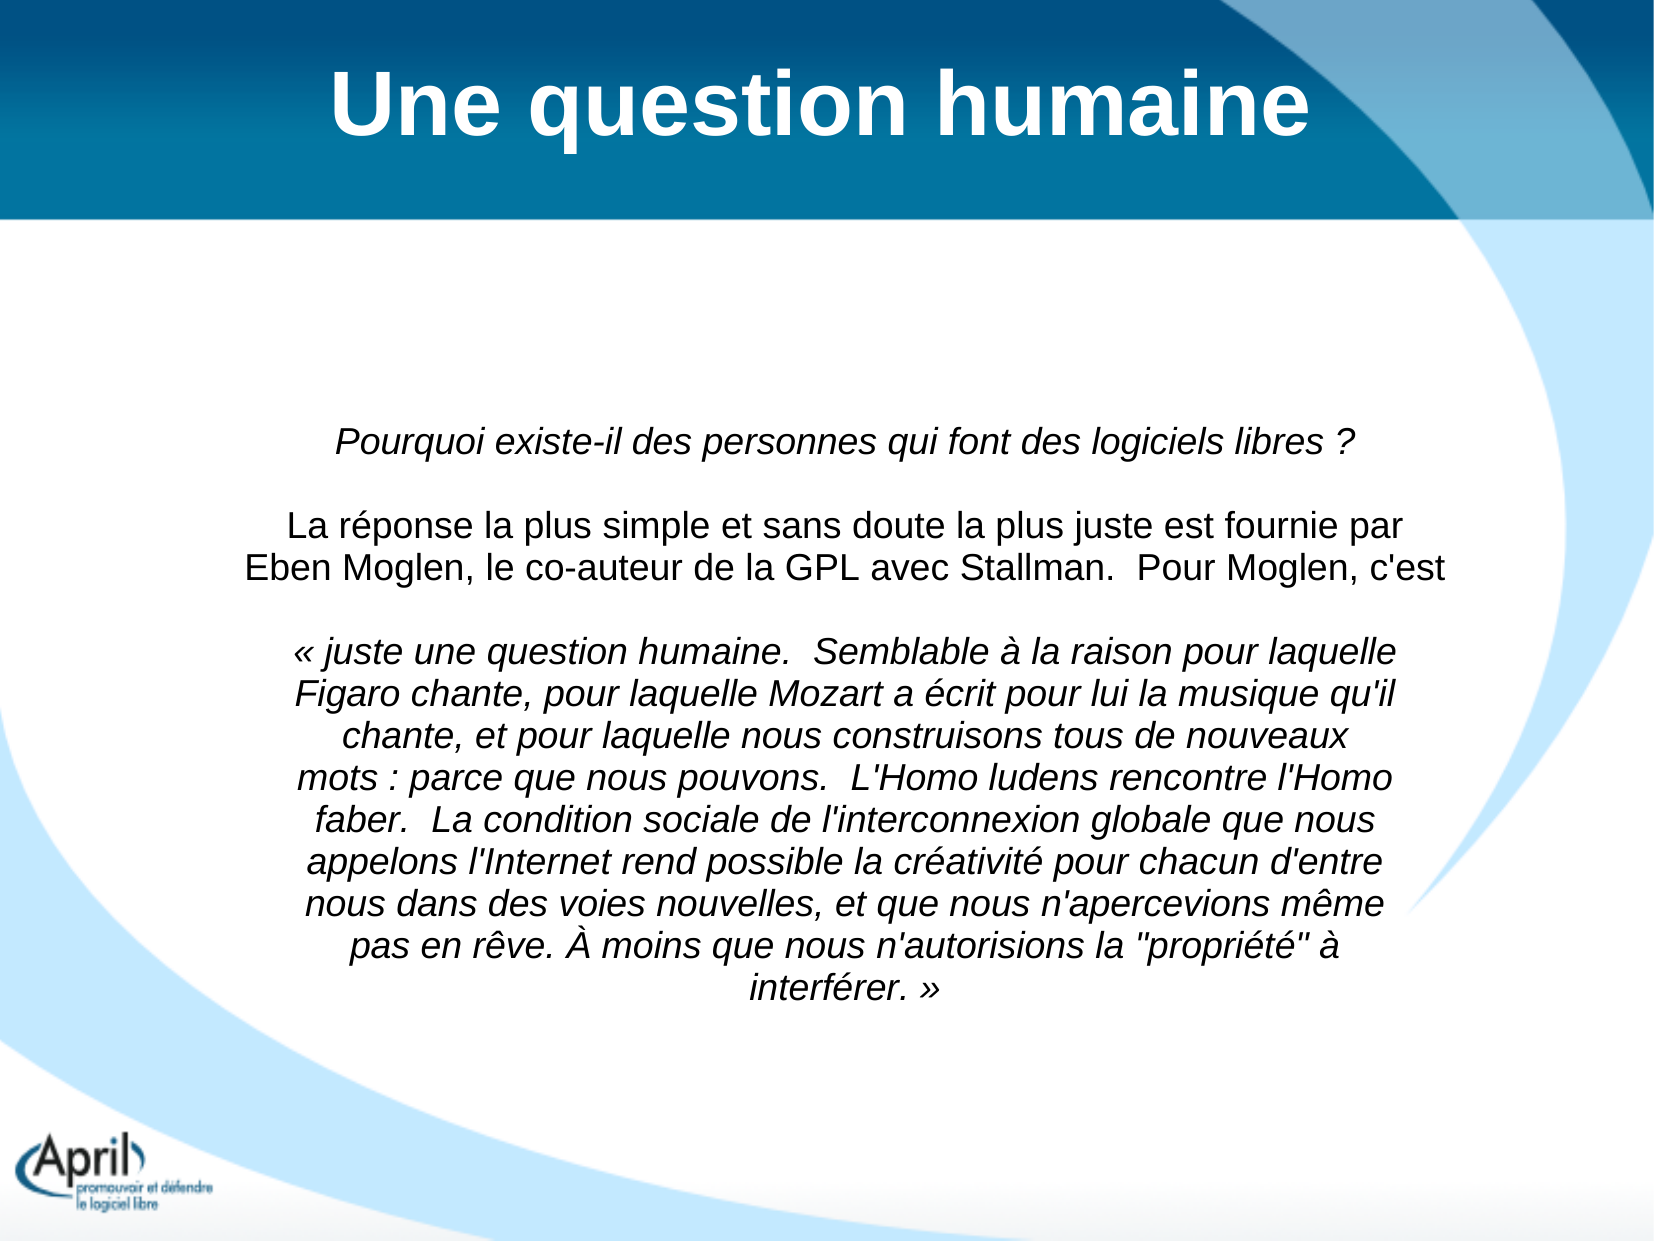

# Une question humaine
Pourquoi existe-il des personnes qui font des logiciels libres ?
La réponse la plus simple et sans doute la plus juste est fournie par
Eben Moglen, le co-auteur de la GPL avec Stallman. Pour Moglen, c'est
« juste une question humaine. Semblable à la raison pour laquelle
Figaro chante, pour laquelle Mozart a écrit pour lui la musique qu'il
chante, et pour laquelle nous construisons tous de nouveaux
mots : parce que nous pouvons. L'Homo ludens rencontre l'Homo
faber. La condition sociale de l'interconnexion globale que nous
appelons l'Internet rend possible la créativité pour chacun d'entre
nous dans des voies nouvelles, et que nous n'apercevions même
pas en rêve. À moins que nous n'autorisions la "propriété" à
interférer. »